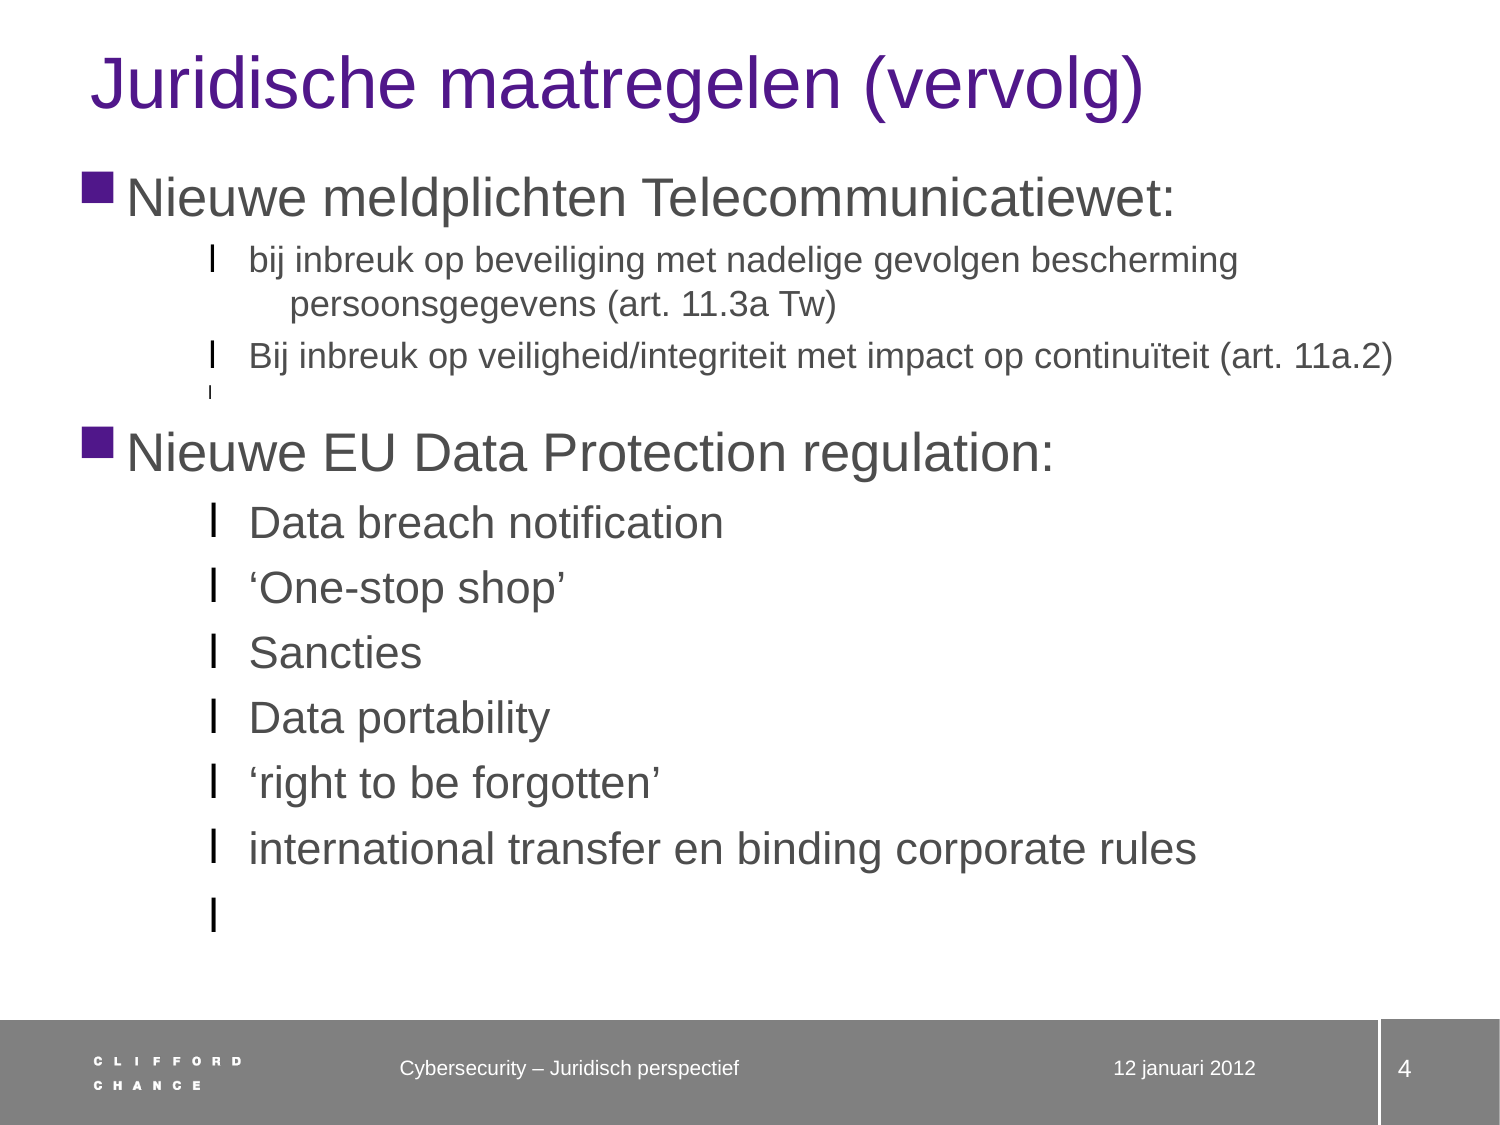

# Juridische maatregelen (vervolg)
Nieuwe meldplichten Telecommunicatiewet:
bij inbreuk op beveiliging met nadelige gevolgen bescherming persoonsgegevens (art. 11.3a Tw)
Bij inbreuk op veiligheid/integriteit met impact op continuïteit (art. 11a.2)
Nieuwe EU Data Protection regulation:
Data breach notification
‘One-stop shop’
Sancties
Data portability
‘right to be forgotten’
international transfer en binding corporate rules
4
Cybersecurity – Juridisch perspectief
12 januari 2012